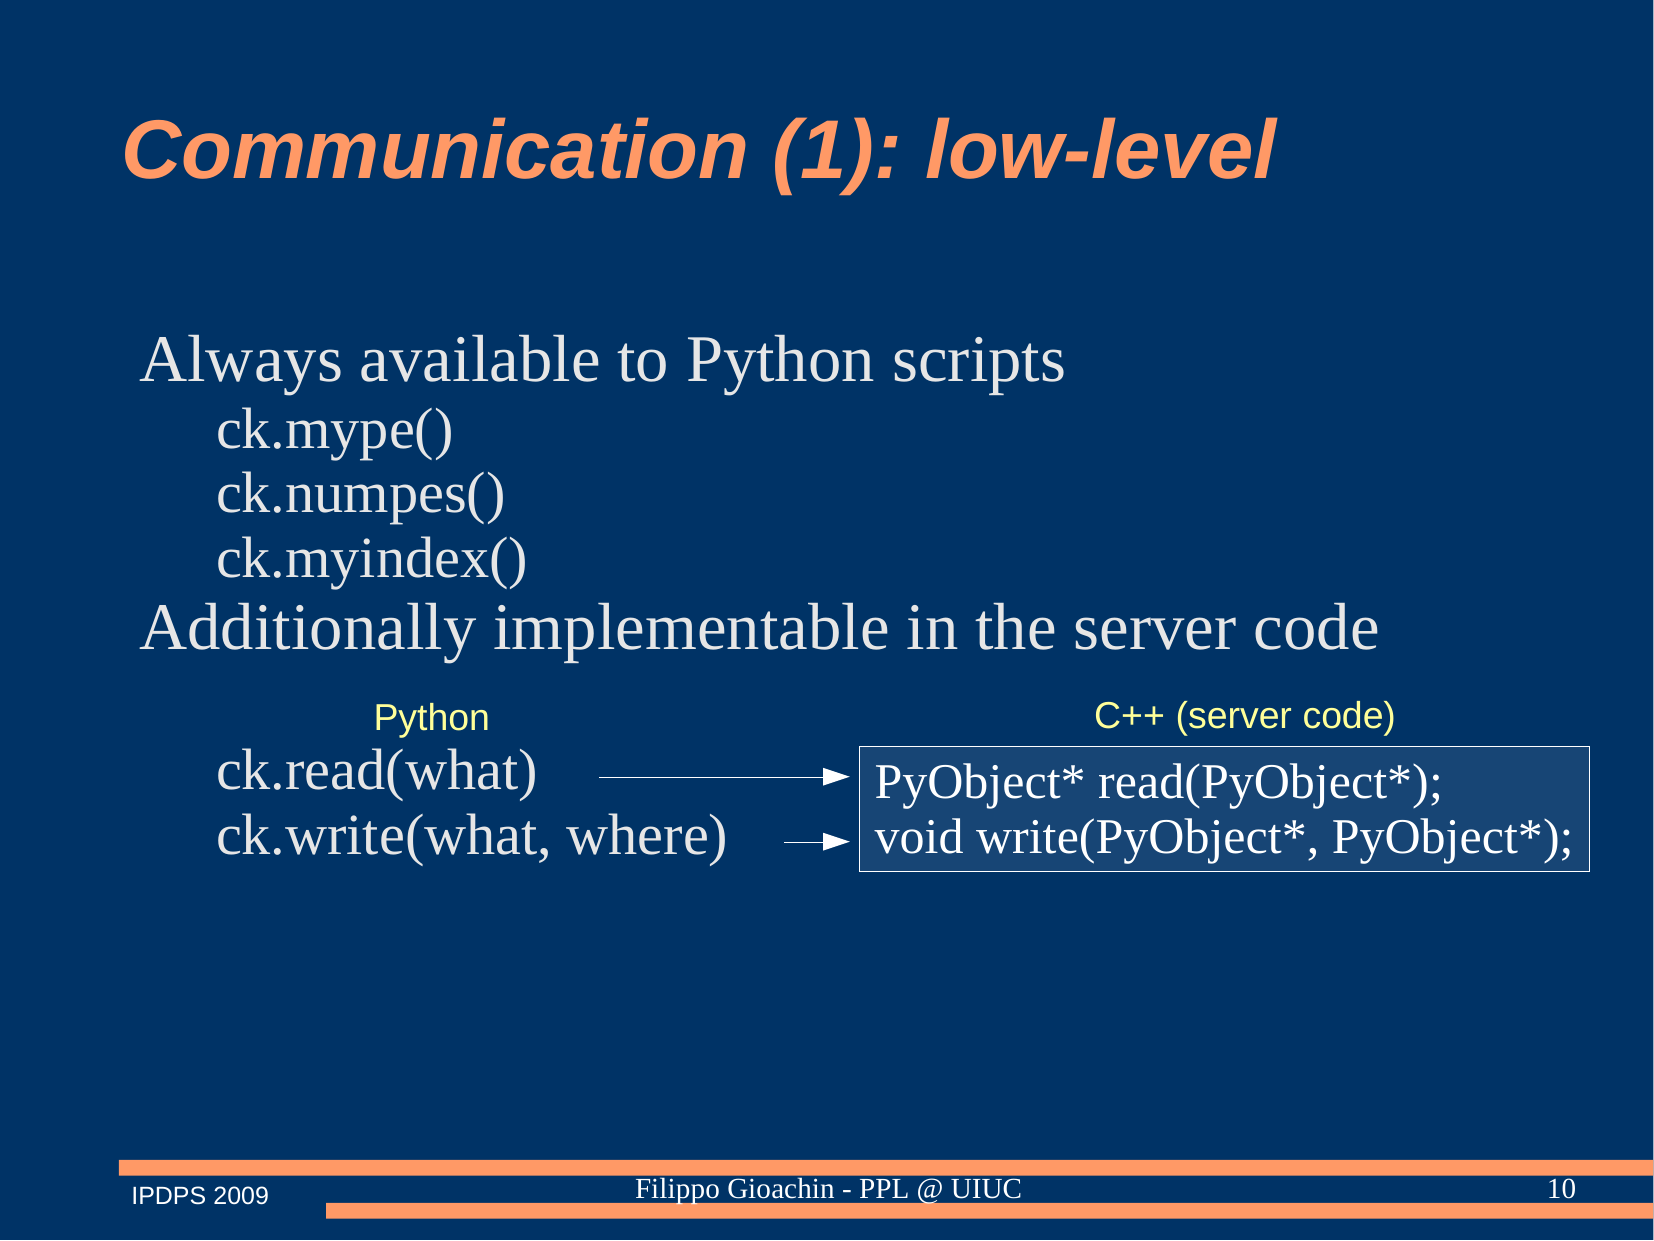

# Communication (1): low-level
Always available to Python scripts
ck.mype()
ck.numpes()
ck.myindex()
Additionally implementable in the server code
ck.read(what)
ck.write(what, where)
C++ (server code)
PyObject* read(PyObject*);
void write(PyObject*, PyObject*);
Python
10
Filippo Gioachin - PPL @ UIUC